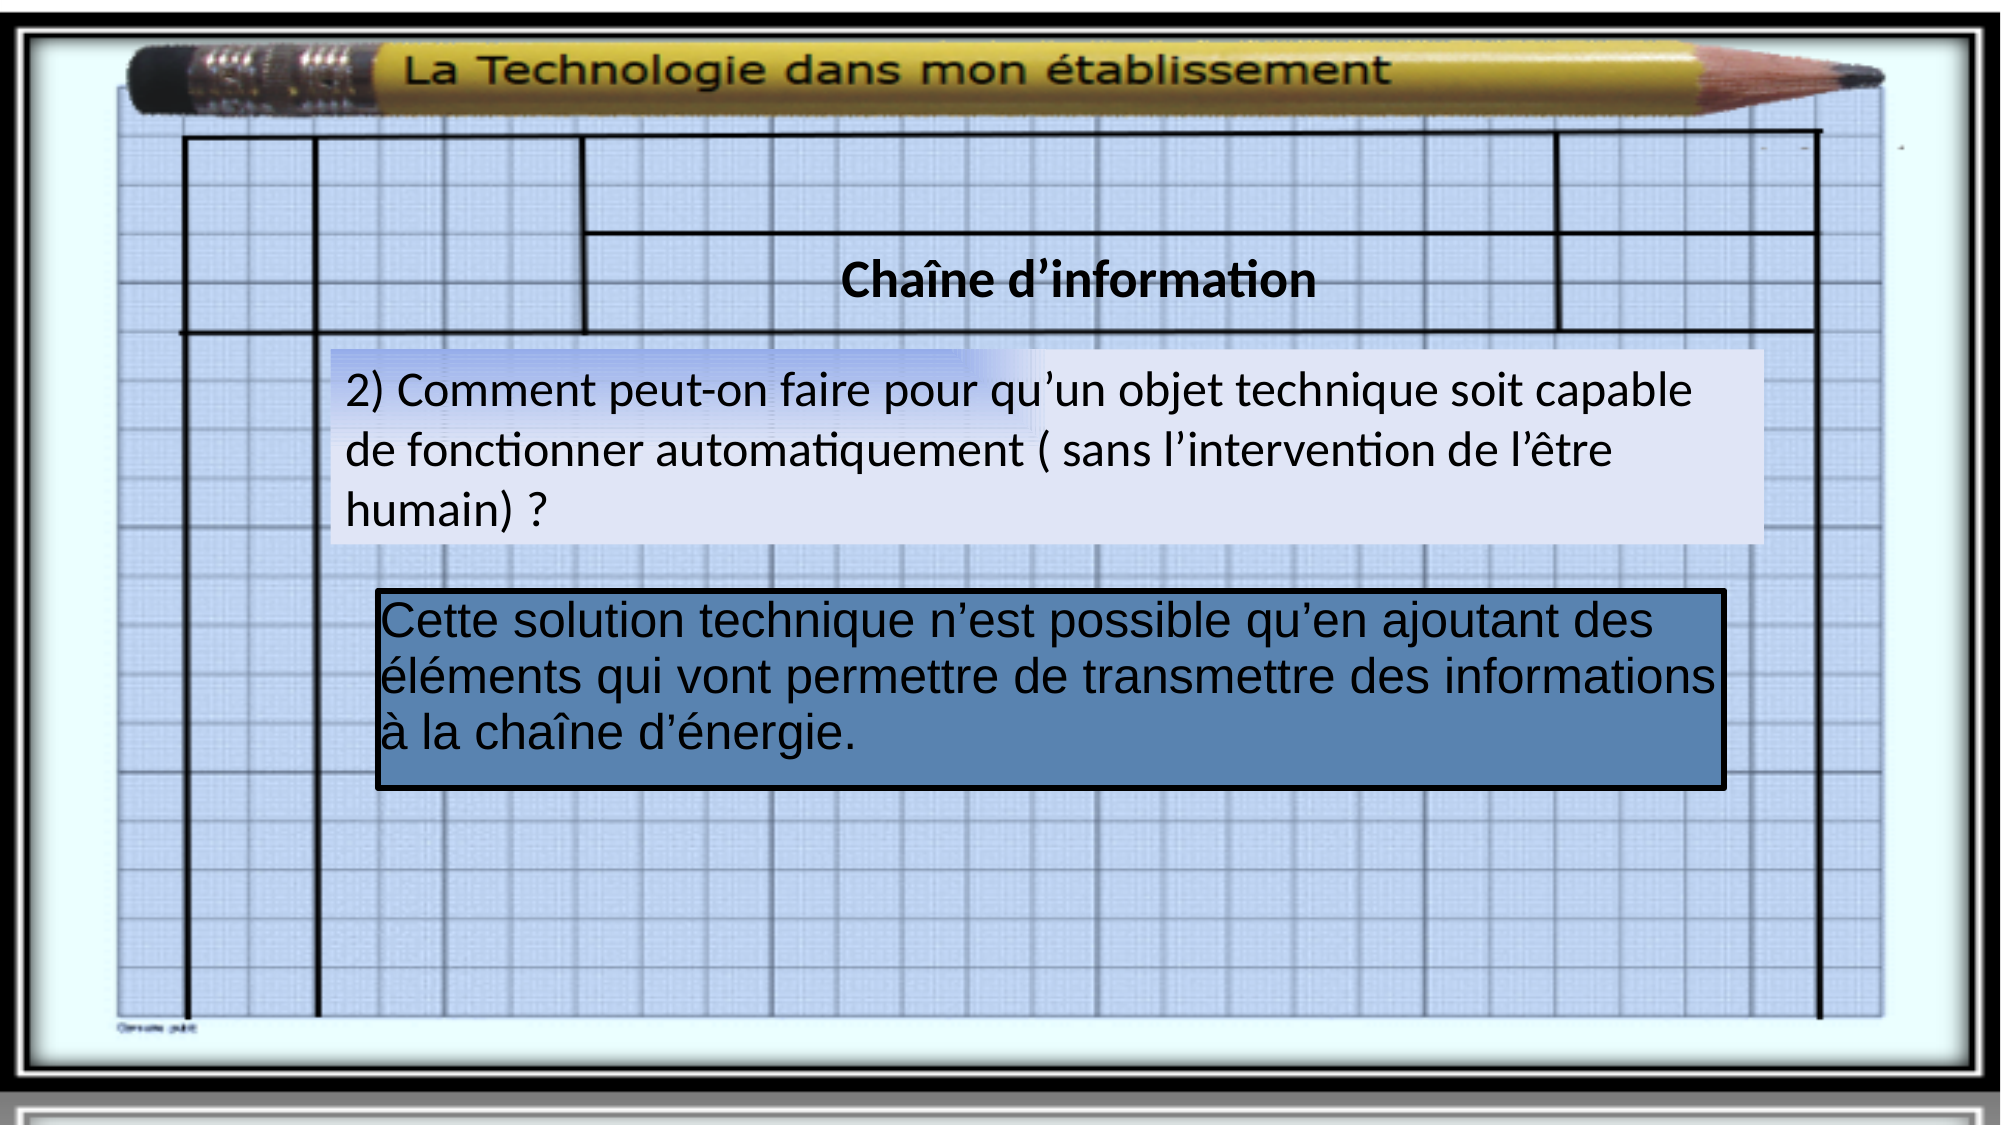

Chaîne d’information
2) Comment peut-on faire pour qu’un objet technique soit capable de fonctionner automatiquement ( sans l’intervention de l’être humain) ?
Cette solution technique n’est possible qu’en ajoutant des éléments qui vont permettre de transmettre des informations à la chaîne d’énergie.